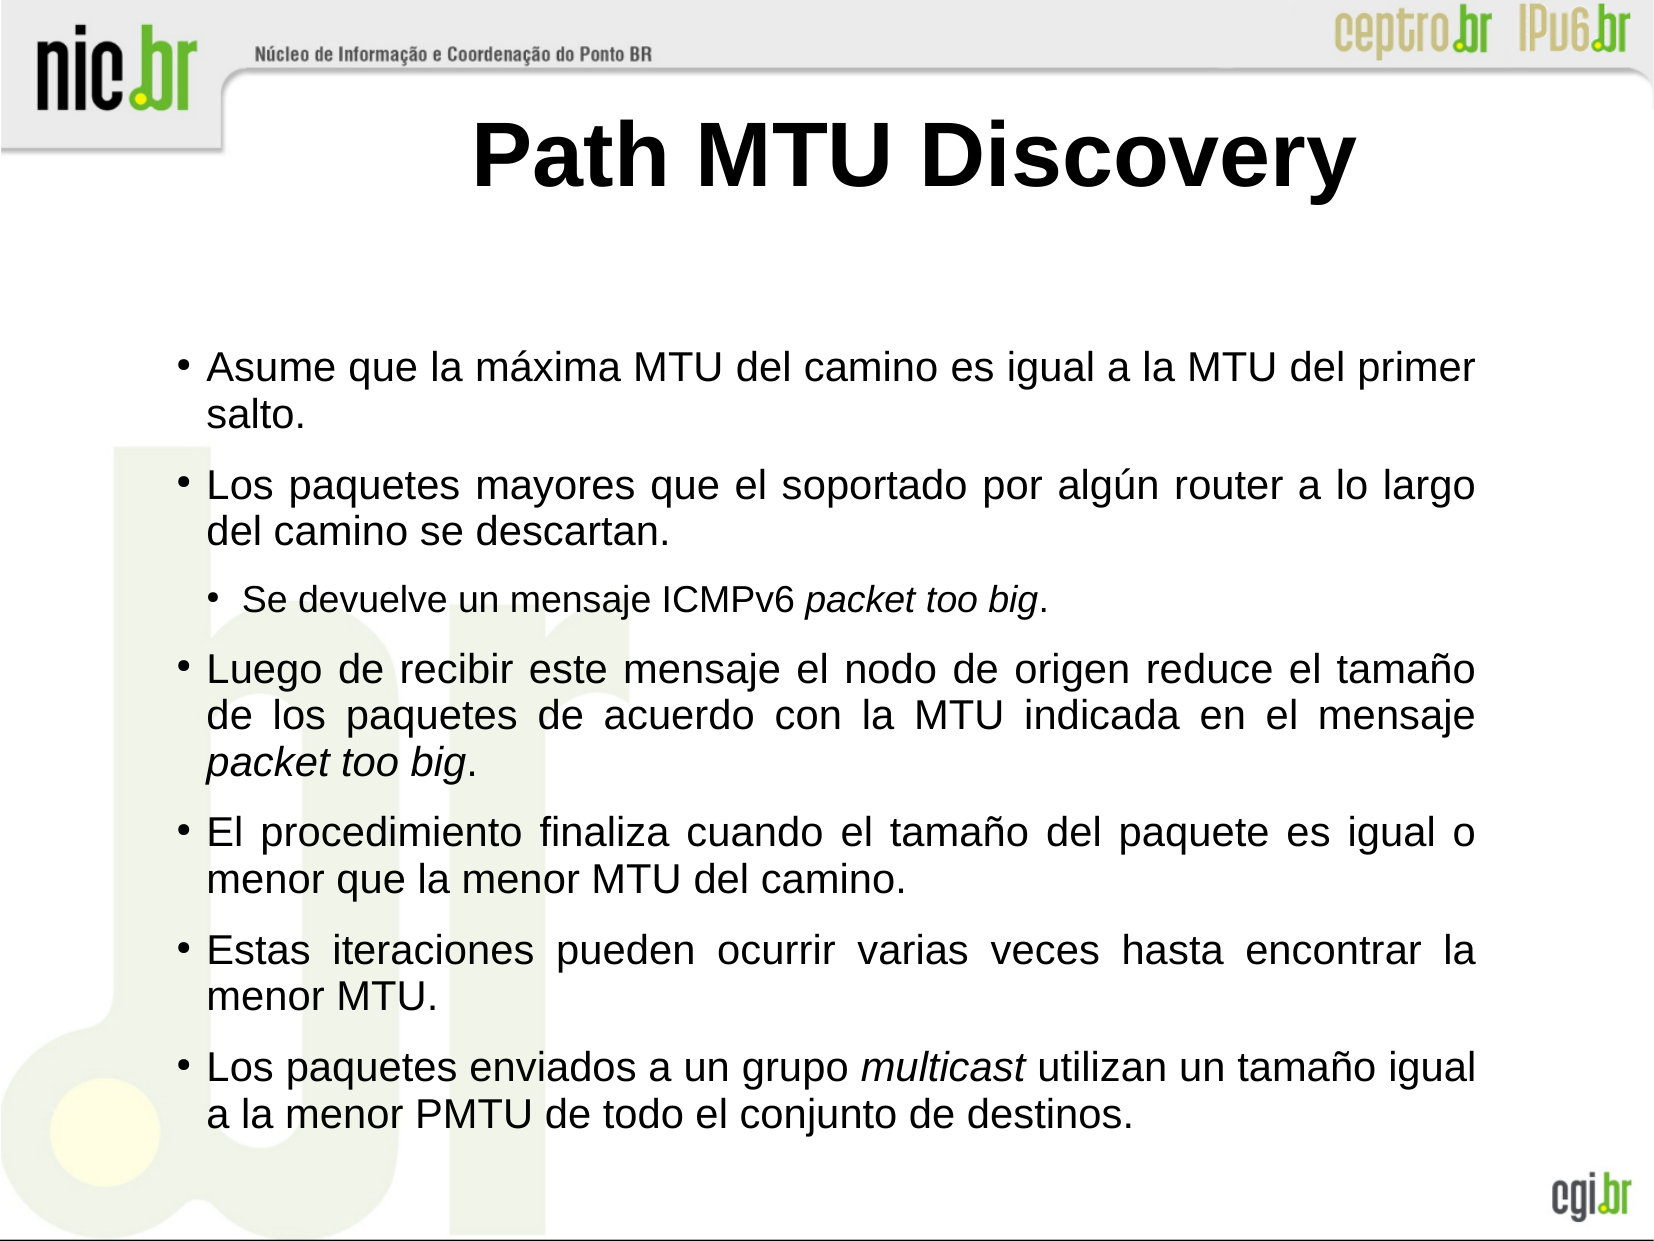

Path MTU Discovery
Asume que la máxima MTU del camino es igual a la MTU del primer salto.
Los paquetes mayores que el soportado por algún router a lo largo del camino se descartan.
Se devuelve un mensaje ICMPv6 packet too big.
Luego de recibir este mensaje el nodo de origen reduce el tamaño de los paquetes de acuerdo con la MTU indicada en el mensaje packet too big.
El procedimiento finaliza cuando el tamaño del paquete es igual o menor que la menor MTU del camino.
Estas iteraciones pueden ocurrir varias veces hasta encontrar la menor MTU.
Los paquetes enviados a un grupo multicast utilizan un tamaño igual a la menor PMTU de todo el conjunto de destinos.